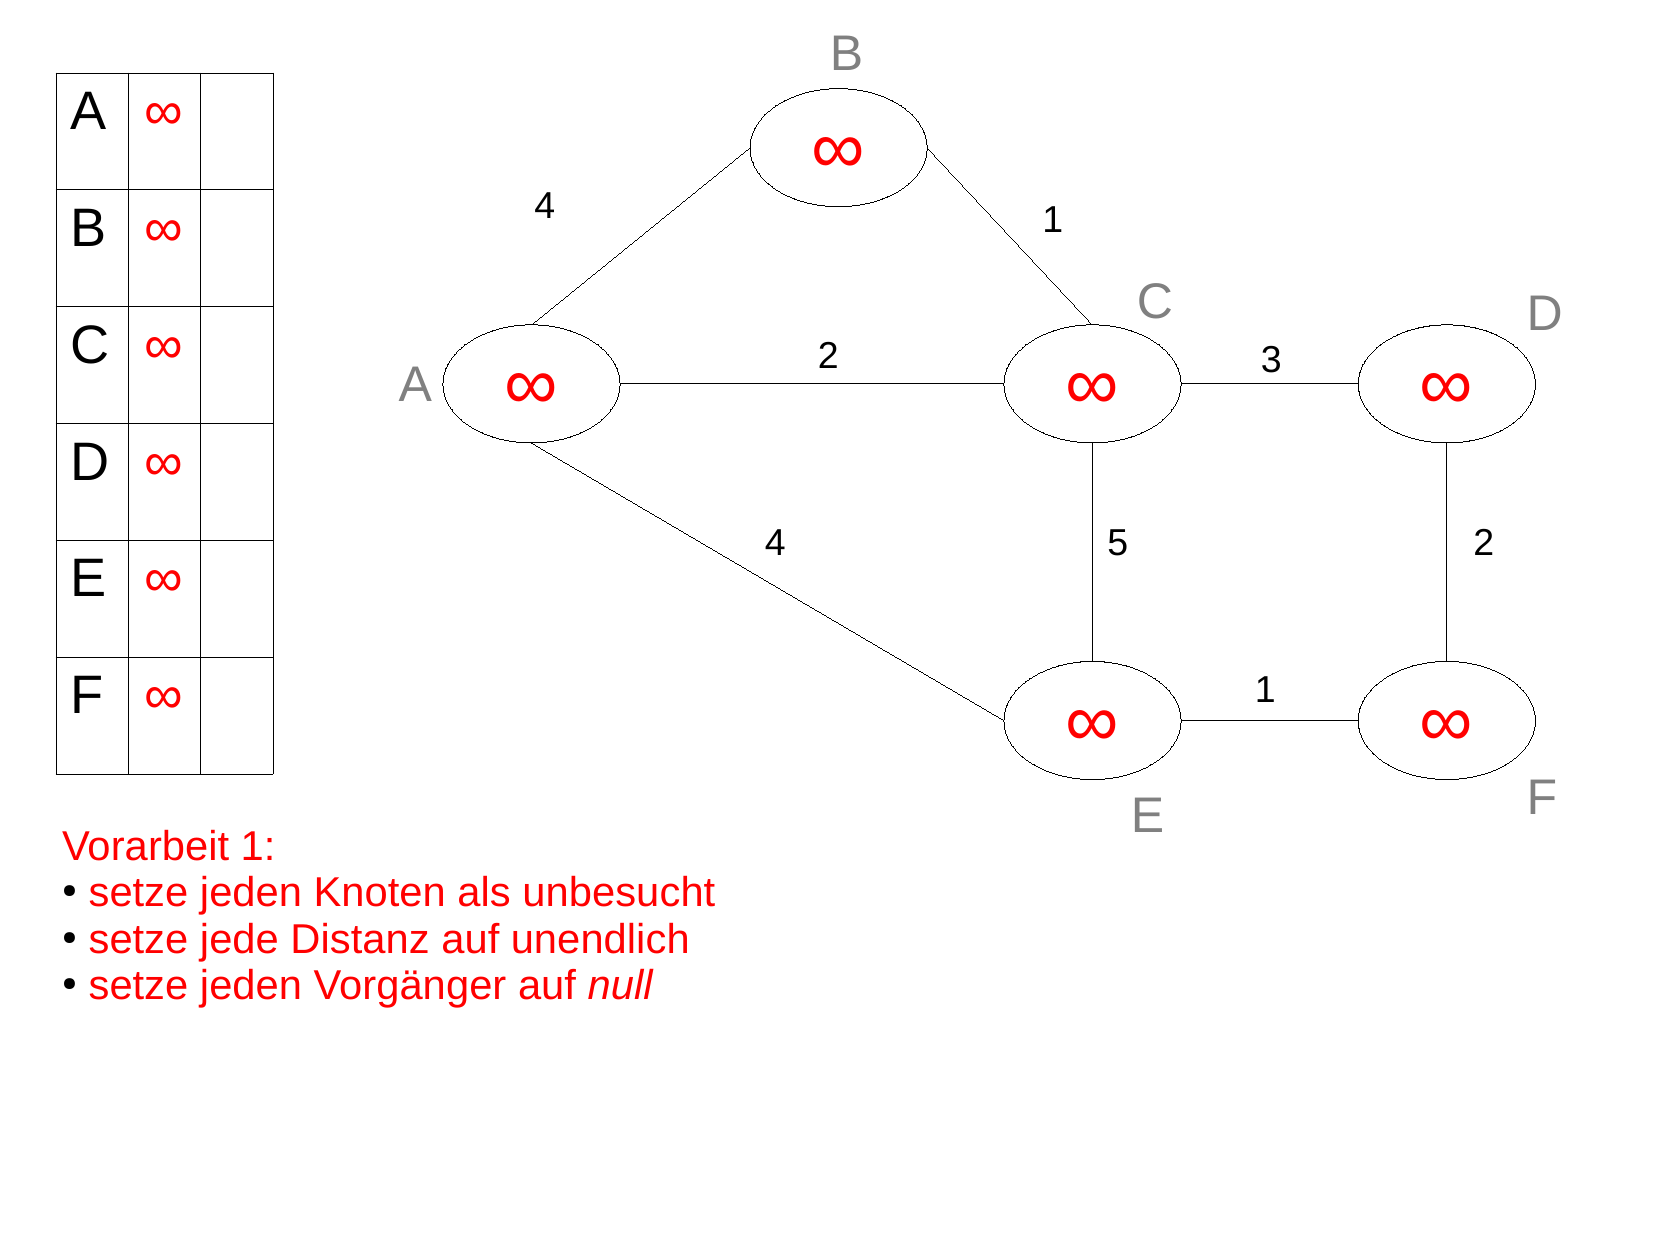

B
| A | ∞ | |
| --- | --- | --- |
| B | ∞ | |
| C | ∞ | |
| D | ∞ | |
| E | ∞ | |
| F | ∞ | |
∞
4
1
C
D
∞
∞
∞
2
3
A
4
5
2
∞
1
∞
F
E
Vorarbeit 1:
 setze jeden Knoten als unbesucht
 setze jede Distanz auf unendlich
 setze jeden Vorgänger auf null